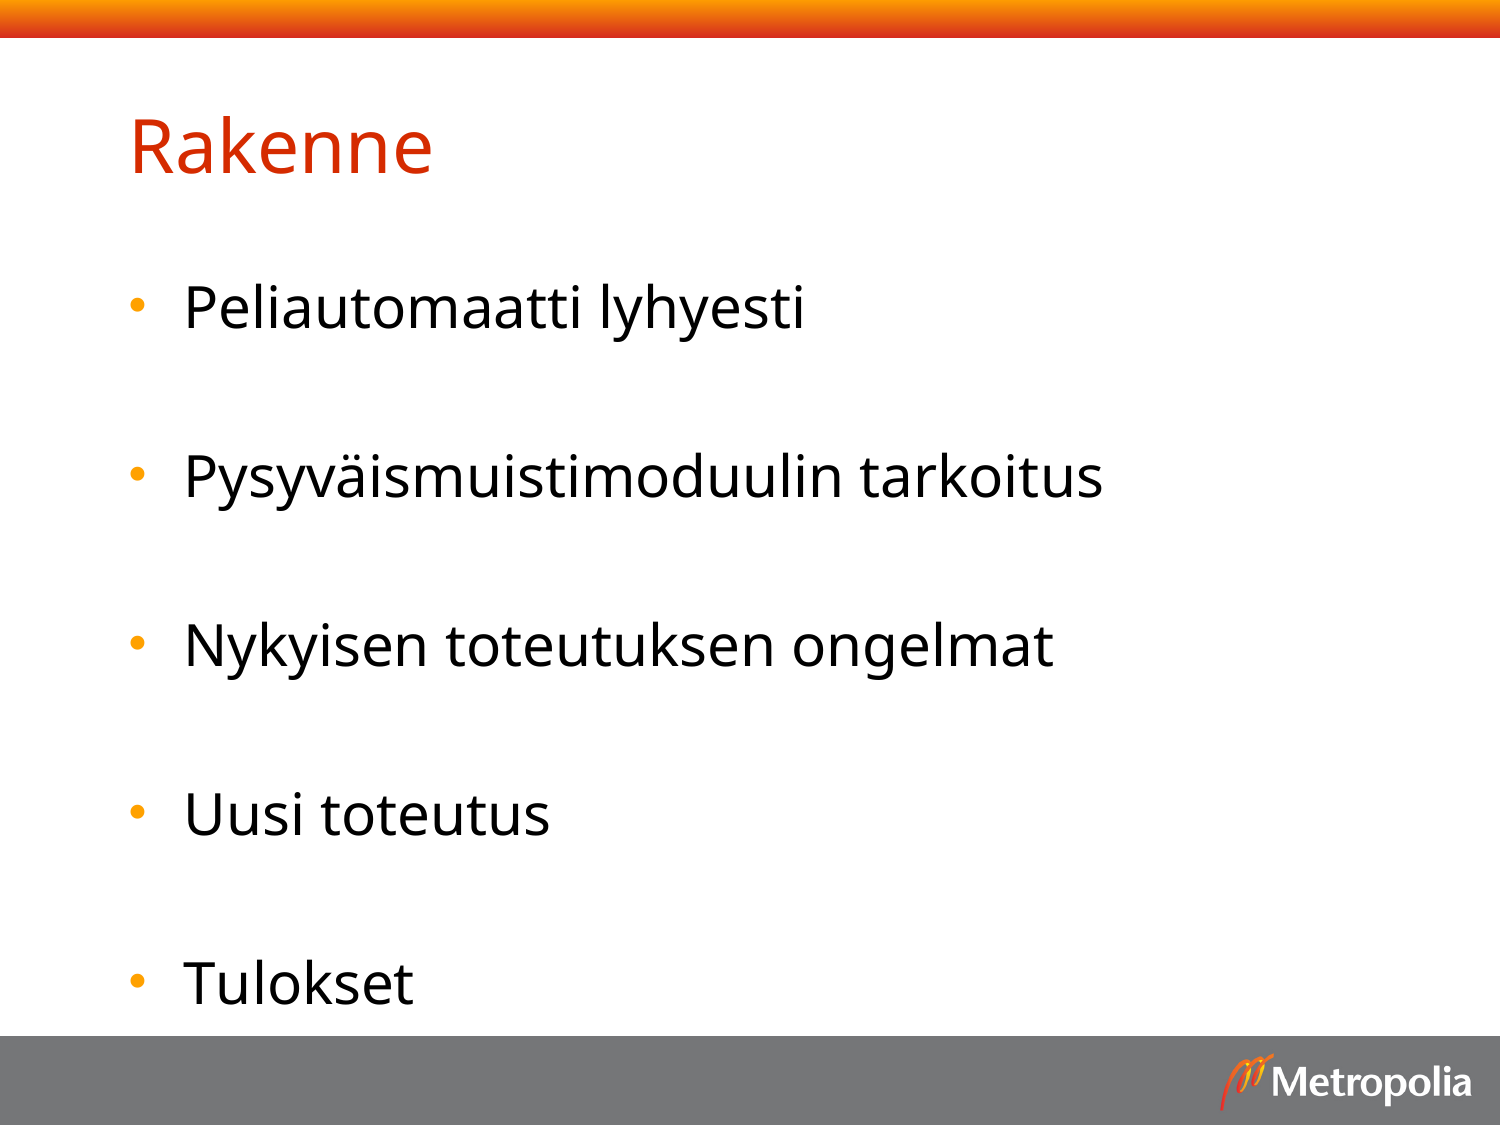

# Rakenne
Peliautomaatti lyhyesti
Pysyväismuistimoduulin tarkoitus
Nykyisen toteutuksen ongelmat
Uusi toteutus
Tulokset